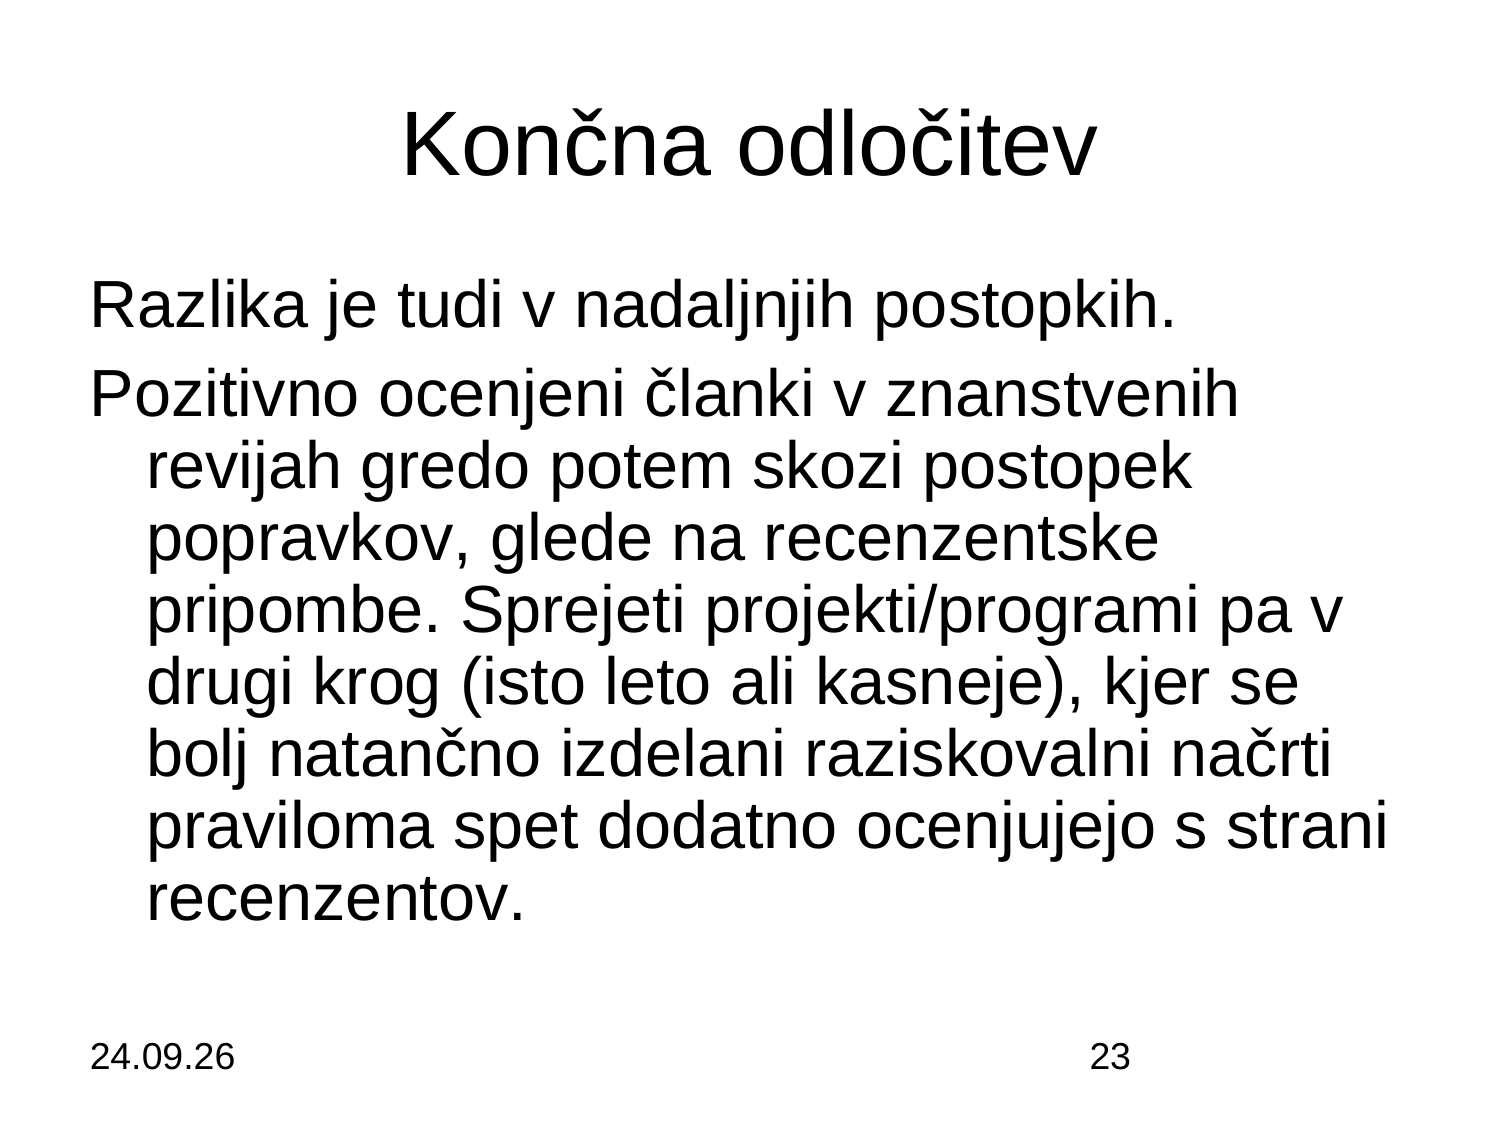

# Končna odločitev
Razlika je tudi v nadaljnjih postopkih.
Pozitivno ocenjeni članki v znanstvenih revijah gredo potem skozi postopek popravkov, glede na recenzentske pripombe. Sprejeti projekti/programi pa v drugi krog (isto leto ali kasneje), kjer se bolj natančno izdelani raziskovalni načrti praviloma spet dodatno ocenjujejo s strani recenzentov.
23